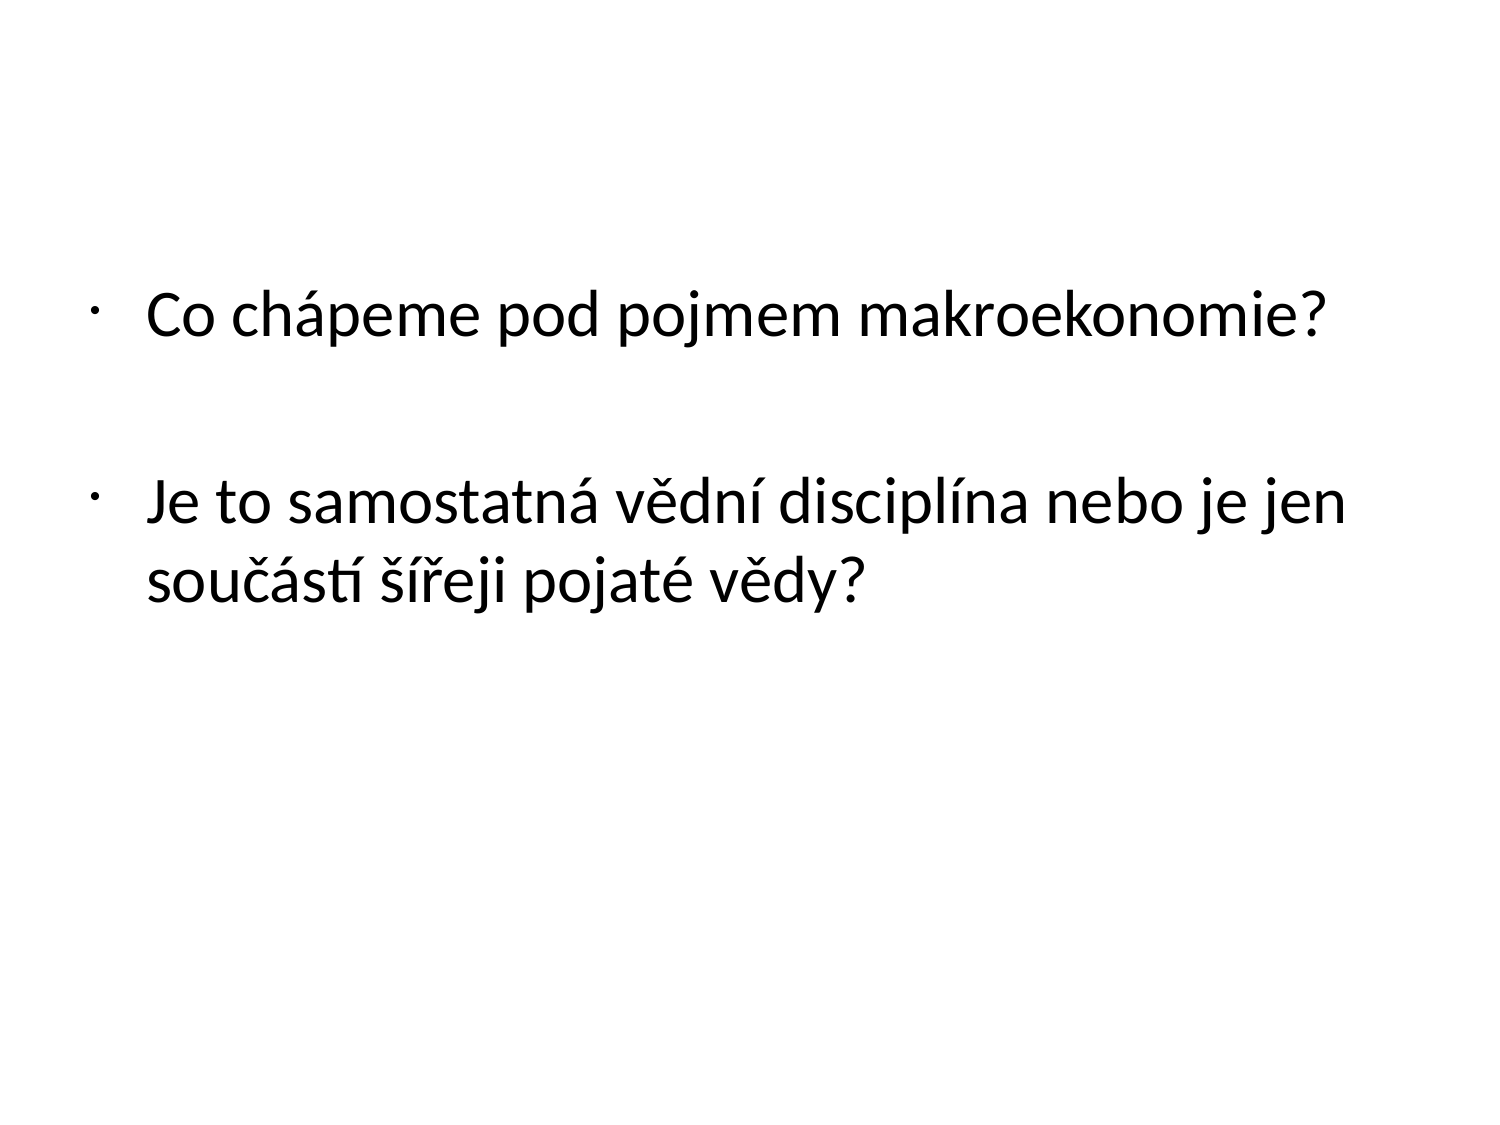

#
Co chápeme pod pojmem makroekonomie?
Je to samostatná vědní disciplína nebo je jen součástí šířeji pojaté vědy?